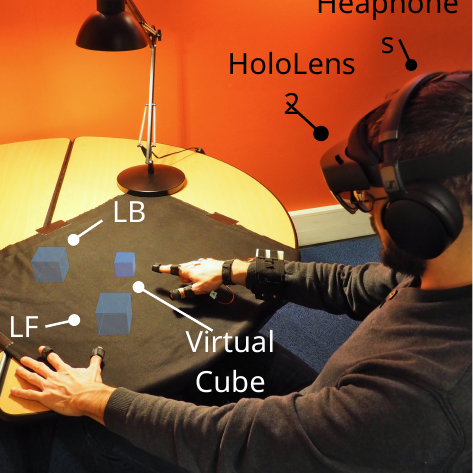

Heaphones
HoloLens 2
LB
LF
Virtual Cube